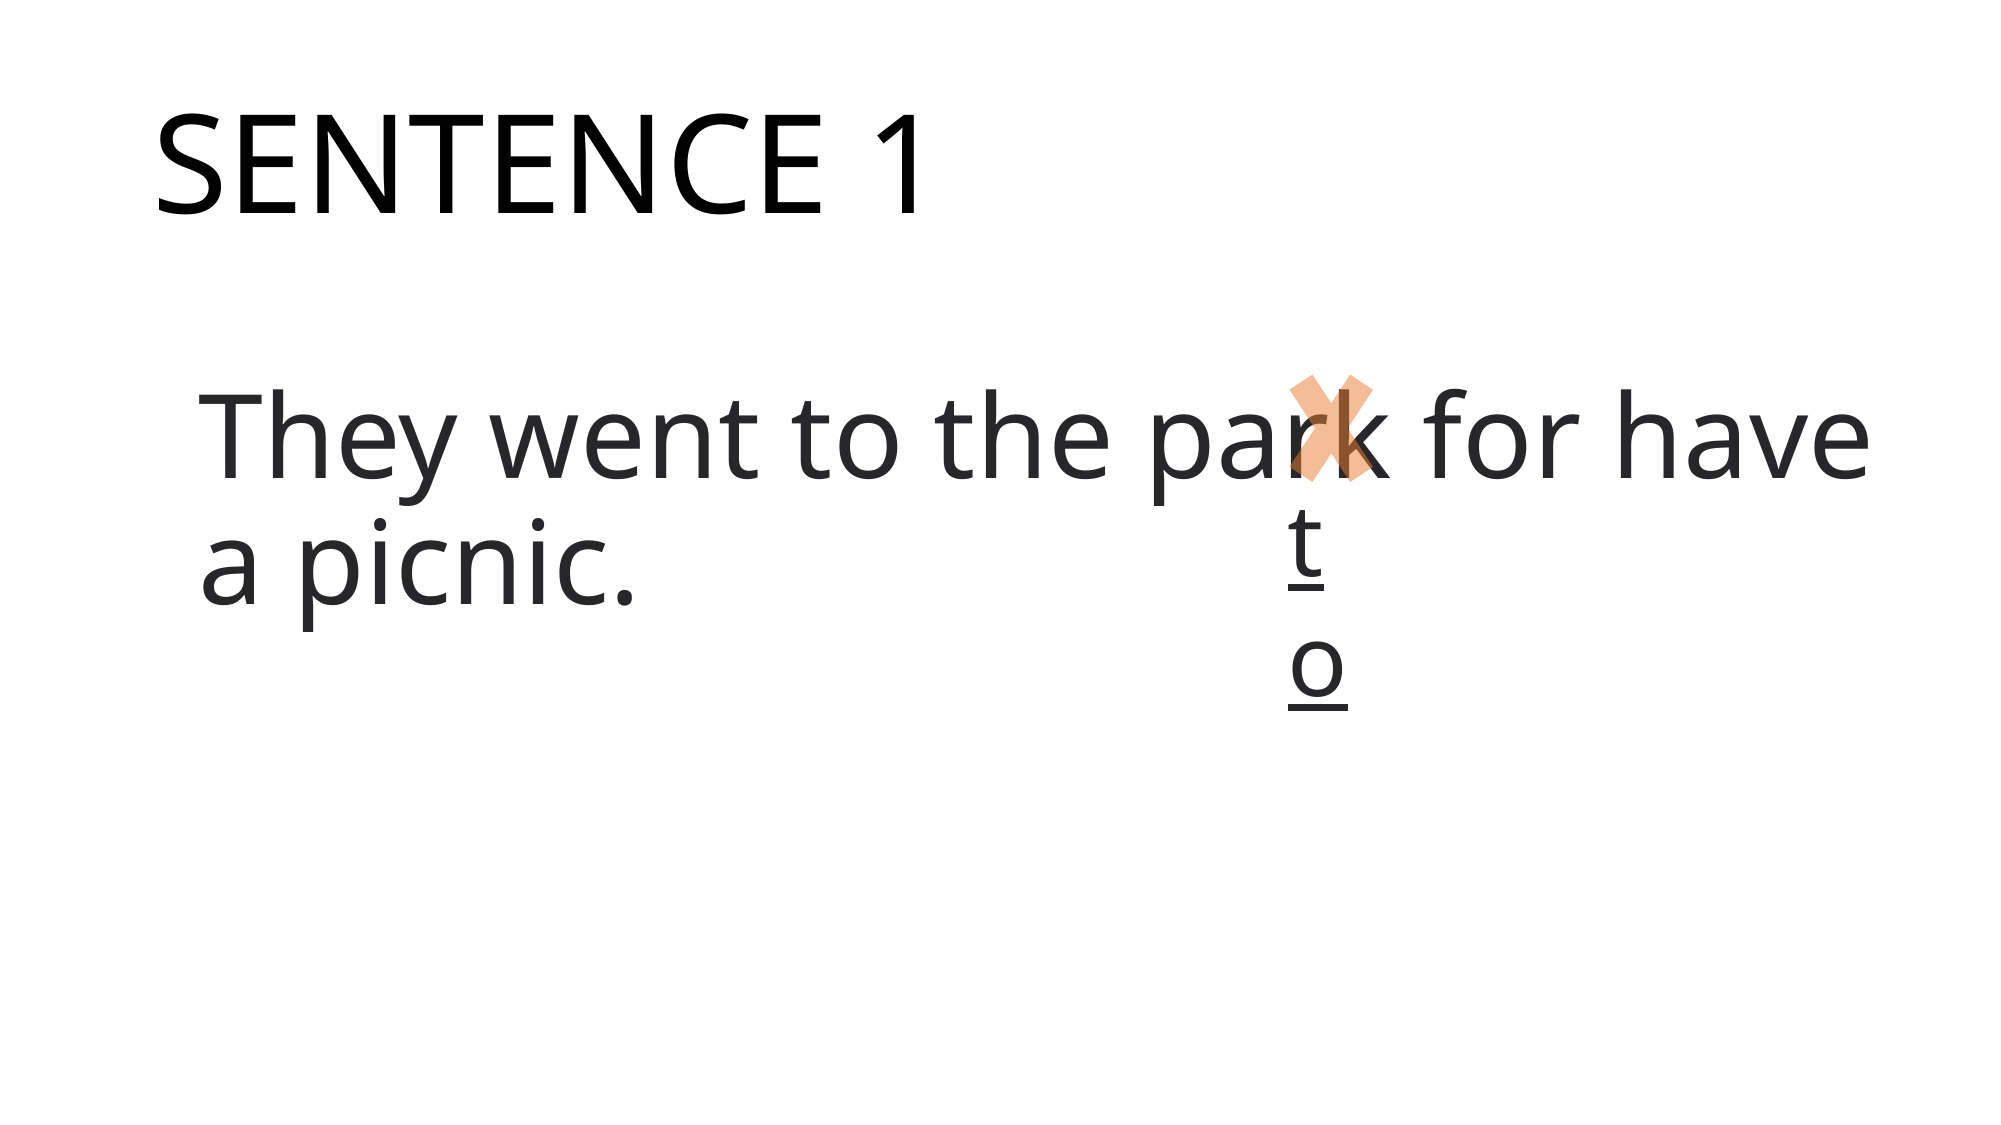

# SENTENCE 1
They went to the park for have a picnic.
to